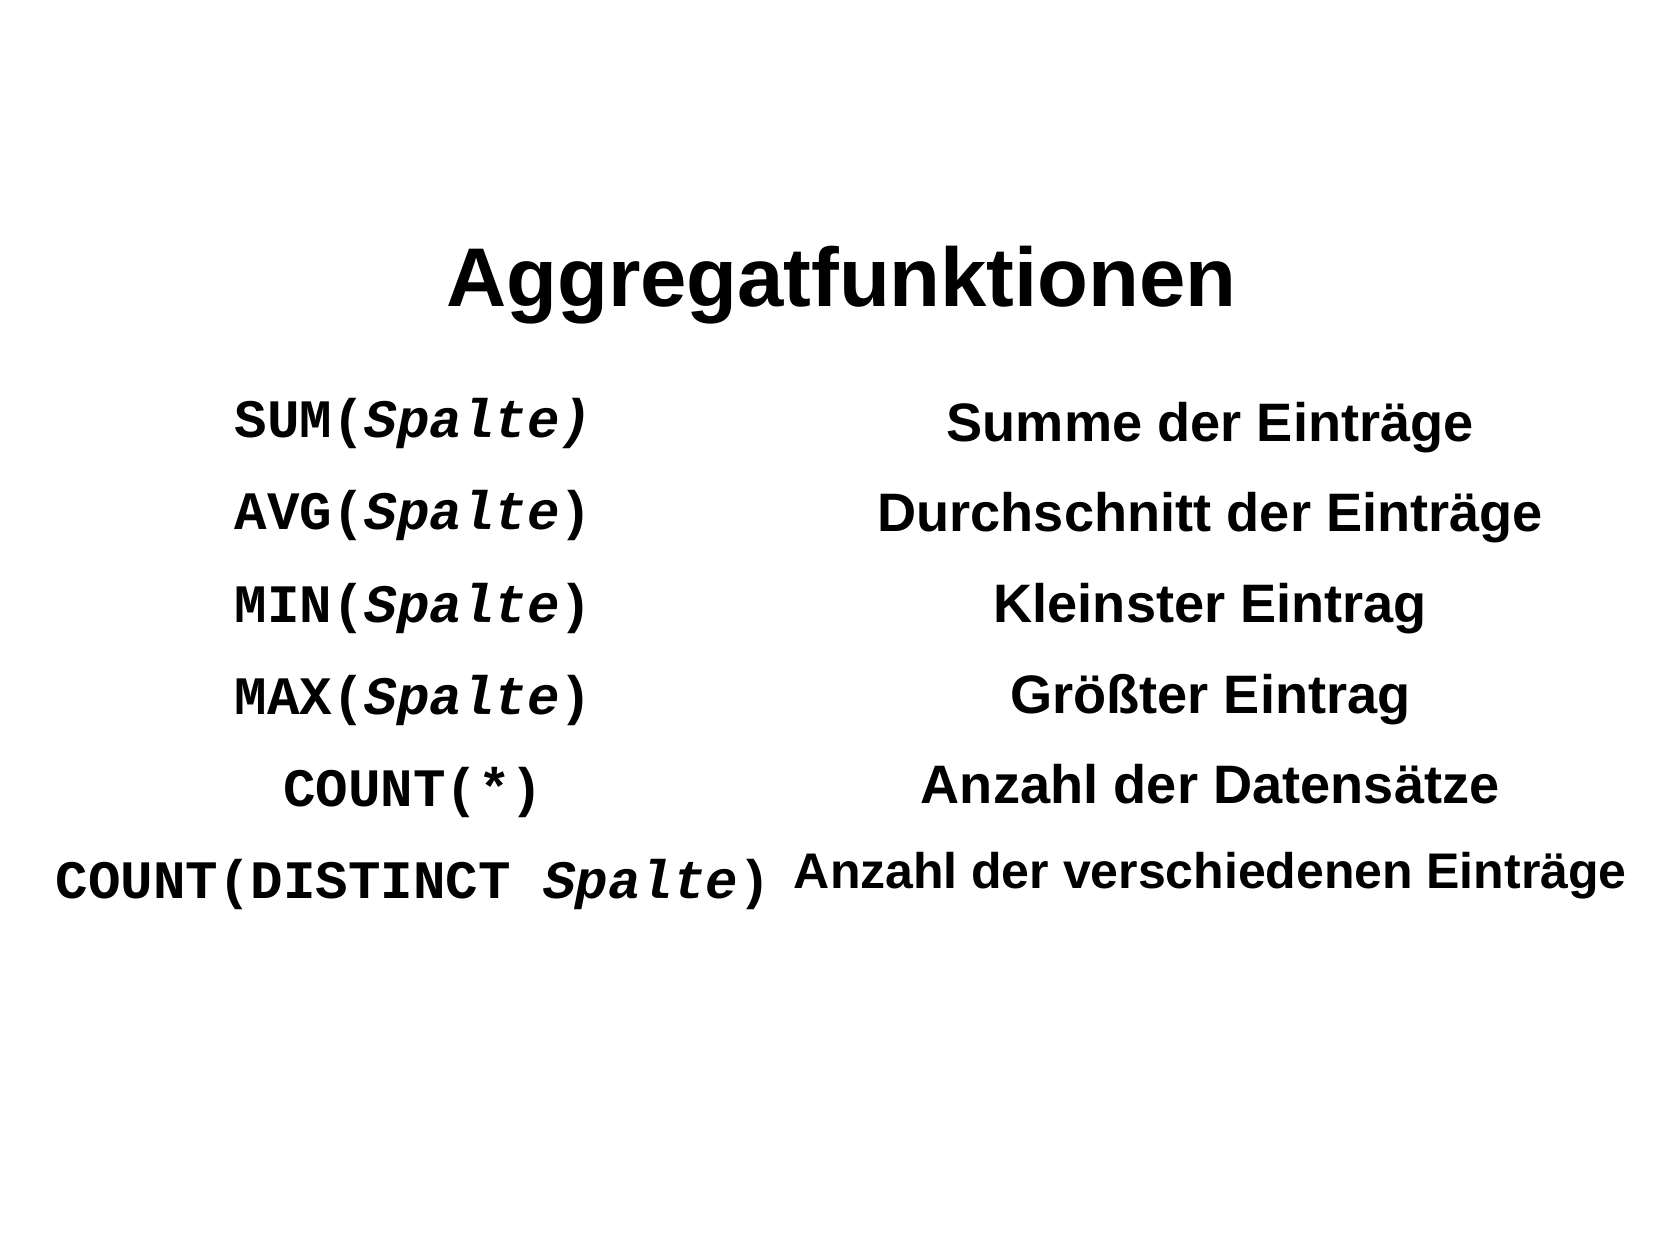

Aggregatfunktionen
SUM(Spalte)
AVG(Spalte)
MIN(Spalte)
MAX(Spalte)
COUNT(*)
COUNT(DISTINCT Spalte)
Summe der Einträge
Durchschnitt der Einträge
Kleinster Eintrag
Größter Eintrag
Anzahl der Datensätze
Anzahl der verschiedenen Einträge